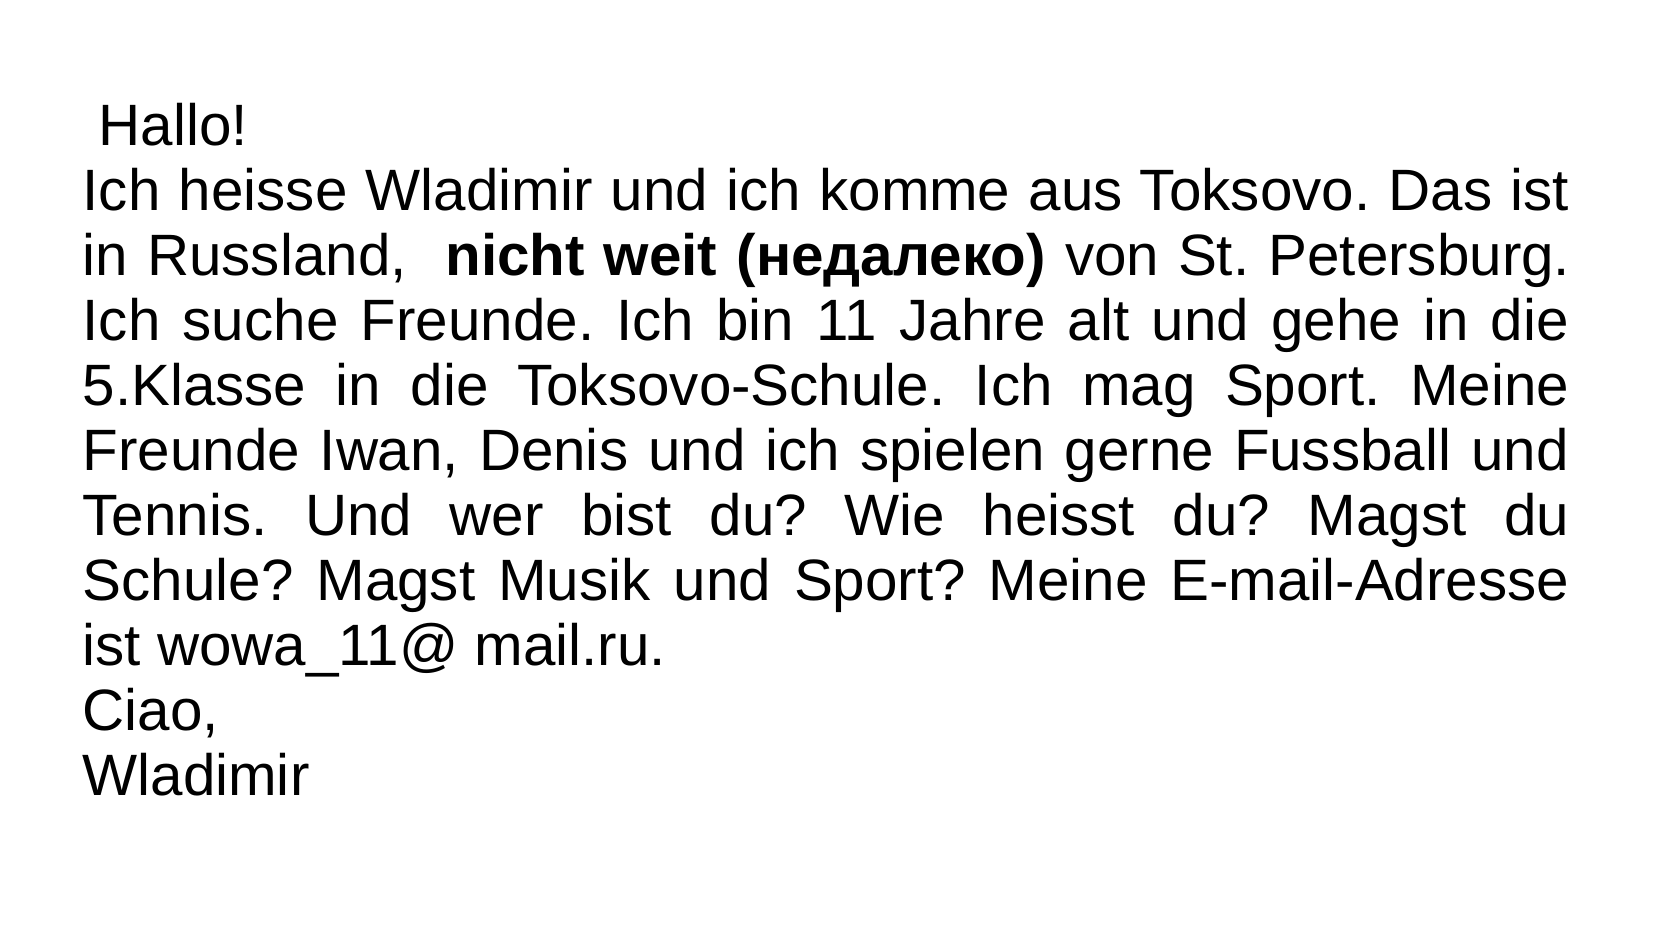

# Hallo!
Ich heisse Wladimir und ich komme aus Toksovo. Das ist in Russland, nicht weit (недалеко) von St. Petersburg. Ich suche Freunde. Ich bin 11 Jahre alt und gehe in die 5.Klasse in die Toksovo-Schule. Ich mag Sport. Meine Freunde Iwan, Denis und ich spielen gerne Fussball und Tennis. Und wer bist du? Wie heisst du? Magst du Schule? Magst Musik und Sport? Meine E-mail-Adresse ist wowa_11@ mail.ru.
Ciao,
Wladimir